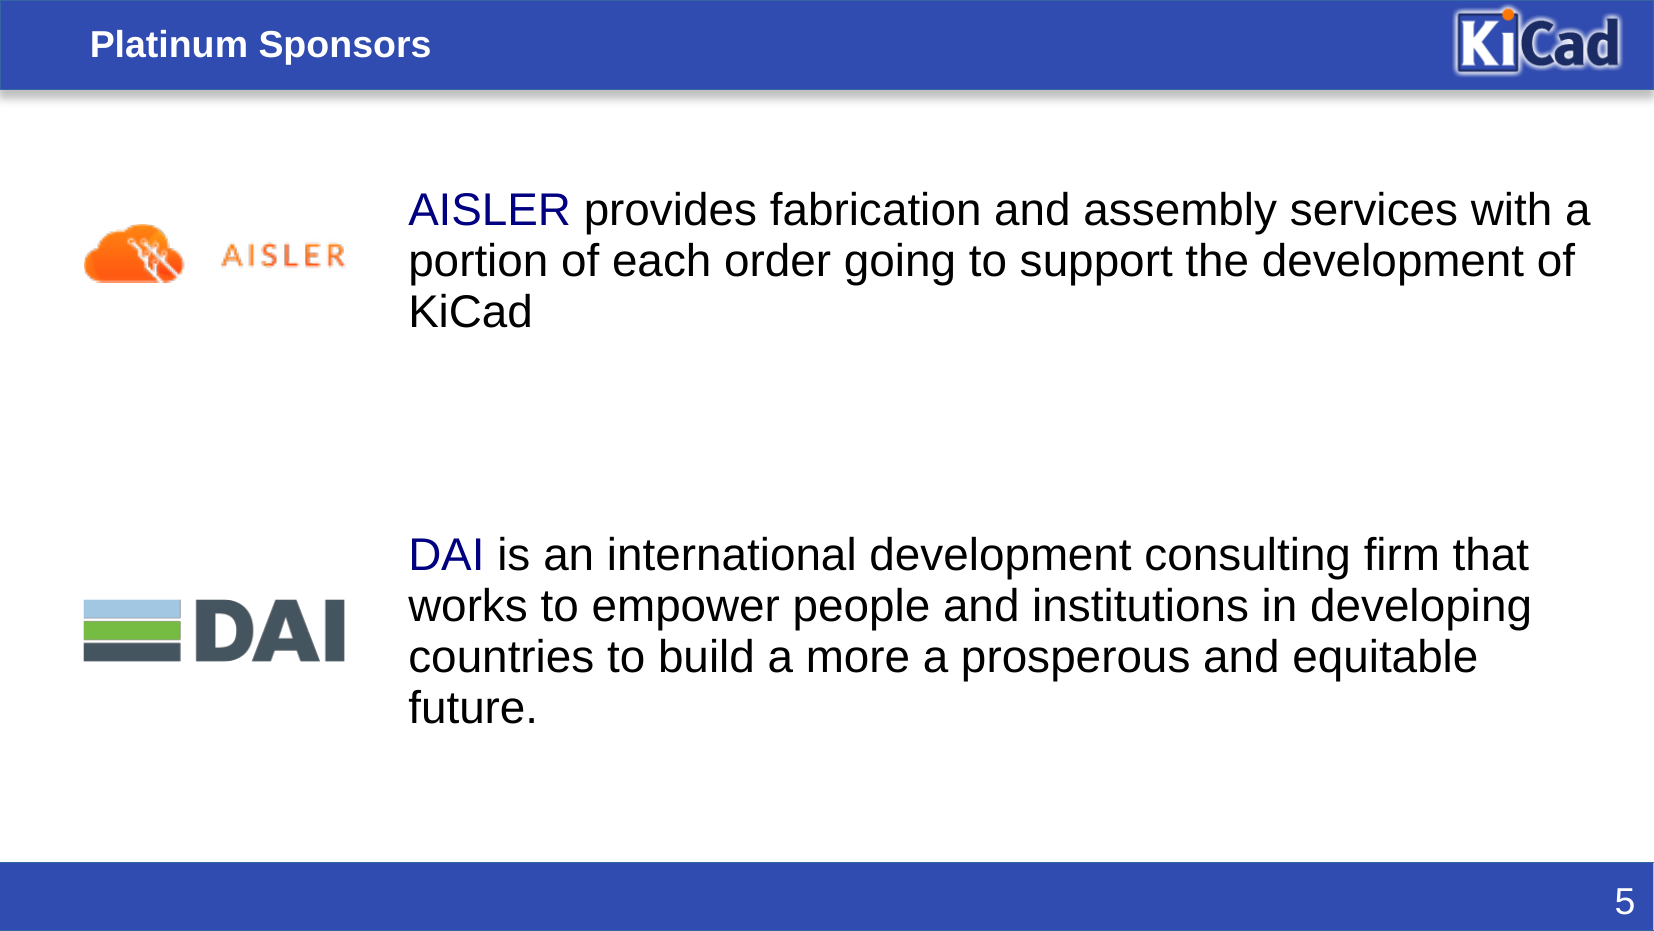

Platinum Sponsors
# AISLER provides fabrication and assembly services with a portion of each order going to support the development of KiCad
DAI is an international development consulting firm that works to empower people and institutions in developing countries to build a more a prosperous and equitable future.